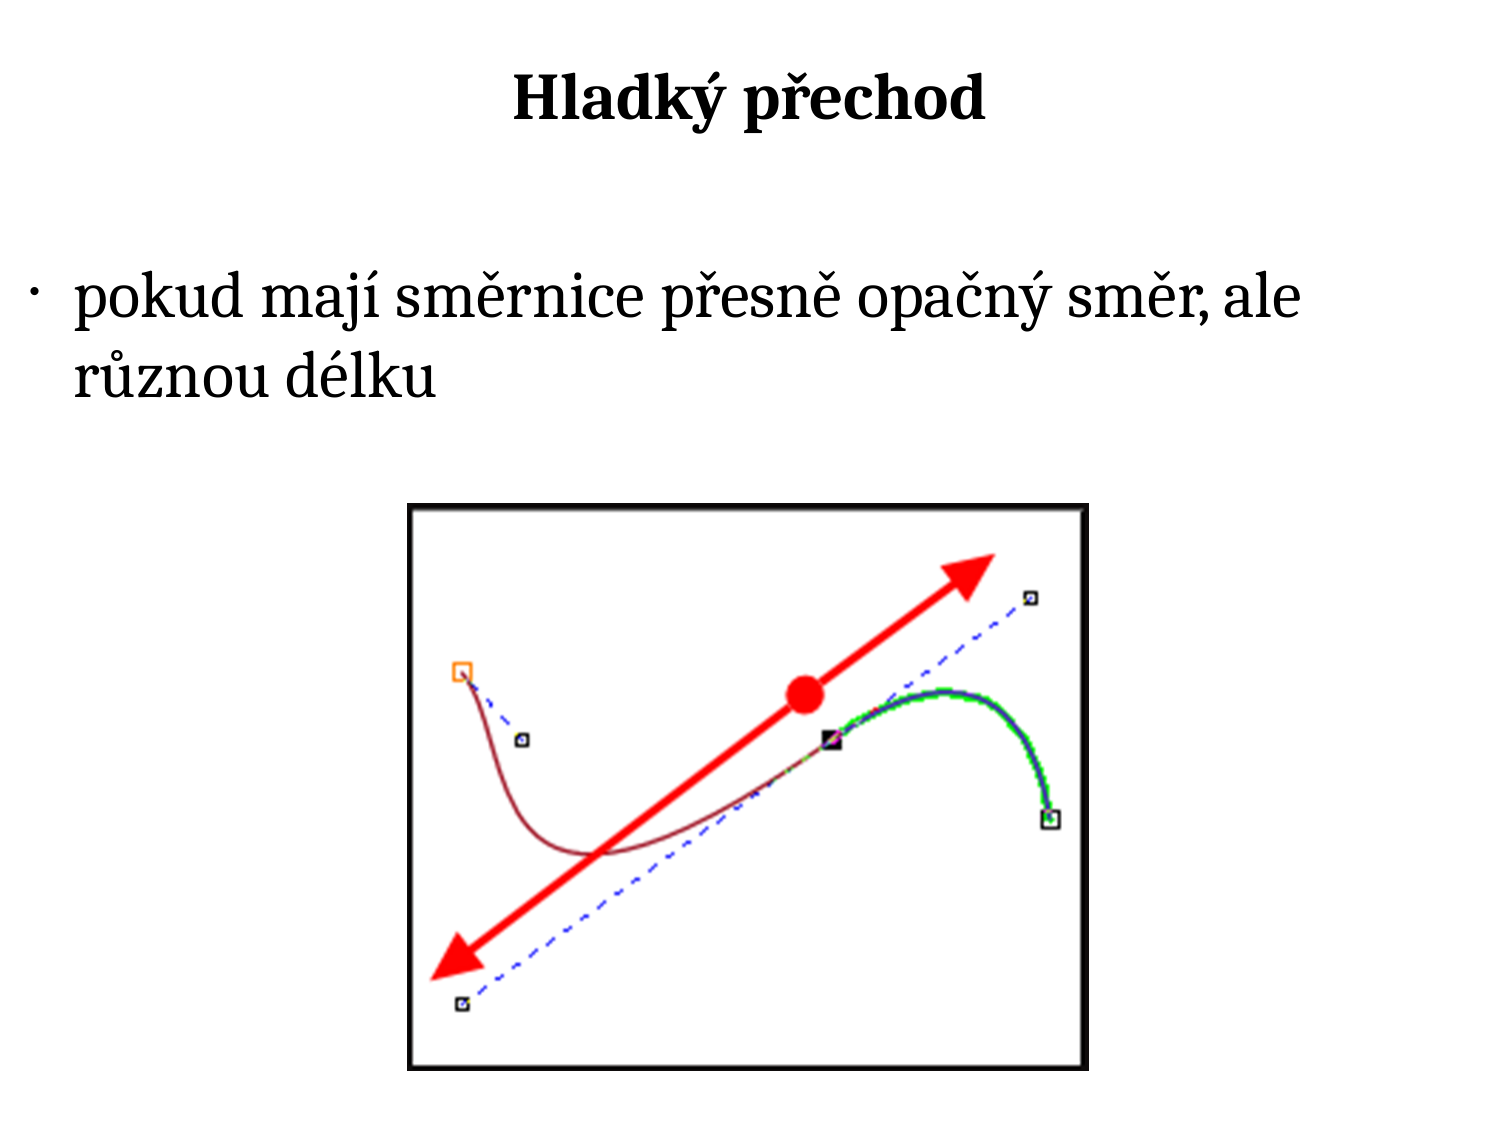

# Hladký přechod
pokud mají směrnice přesně opačný směr, ale různou délku